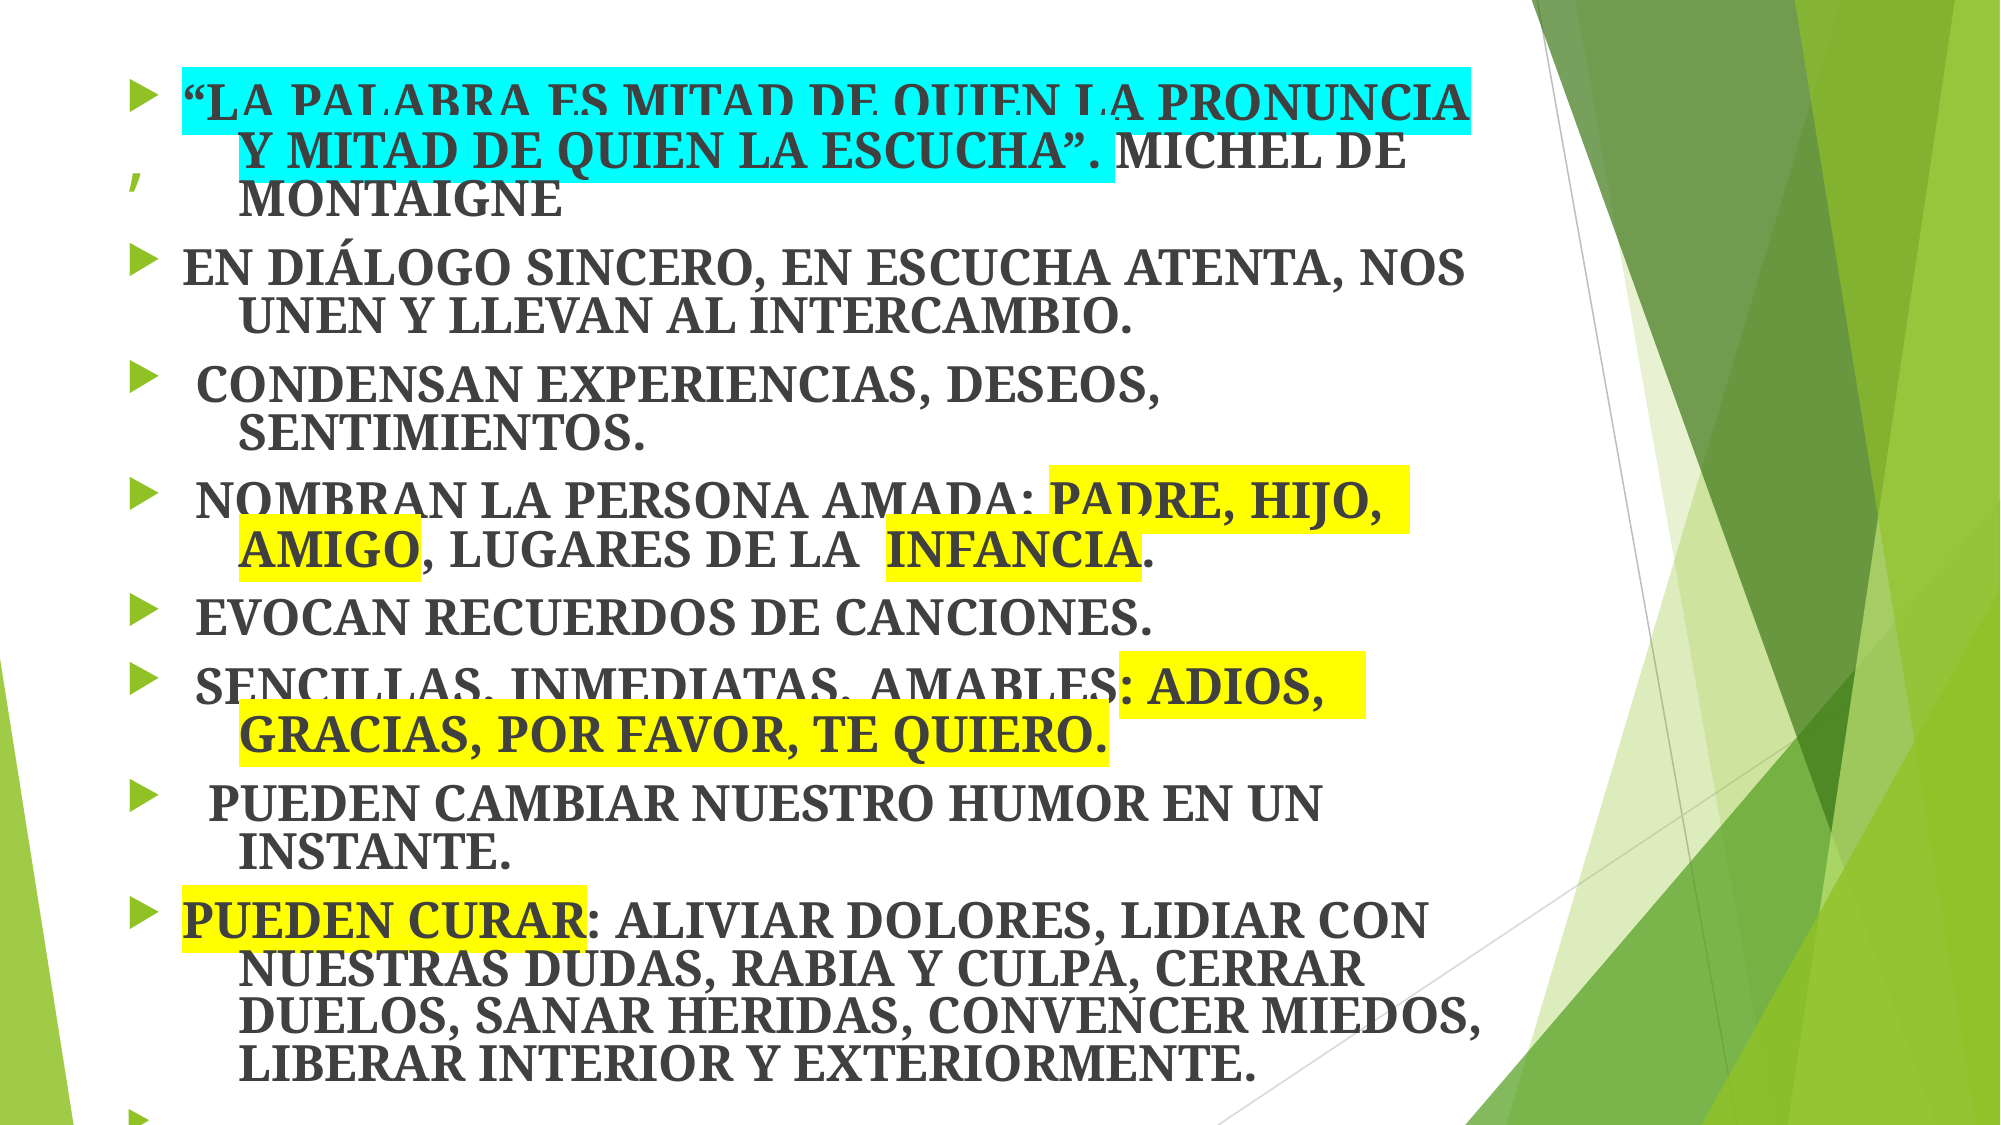

“LA PALABRA ES MITAD DE QUIEN LA PRONUNCIA Y MITAD DE QUIEN LA ESCUCHA”. MICHEL DE MONTAIGNE
EN DIÁLOGO SINCERO, EN ESCUCHA ATENTA, NOS UNEN Y LLEVAN AL INTERCAMBIO.
 CONDENSAN EXPERIENCIAS, DESEOS, SENTIMIENTOS.
 NOMBRAN LA PERSONA AMADA: PADRE, HIJO, AMIGO, LUGARES DE LA INFANCIA.
 EVOCAN RECUERDOS DE CANCIONES.
 SENCILLAS, INMEDIATAS, AMABLES: ADIOS, GRACIAS, POR FAVOR, TE QUIERO.
 PUEDEN CAMBIAR NUESTRO HUMOR EN UN INSTANTE.
PUEDEN CURAR: ALIVIAR DOLORES, LIDIAR CON NUESTRAS DUDAS, RABIA Y CULPA, CERRAR DUELOS, SANAR HERIDAS, CONVENCER MIEDOS, LIBERAR INTERIOR Y EXTERIORMENTE.
# ,